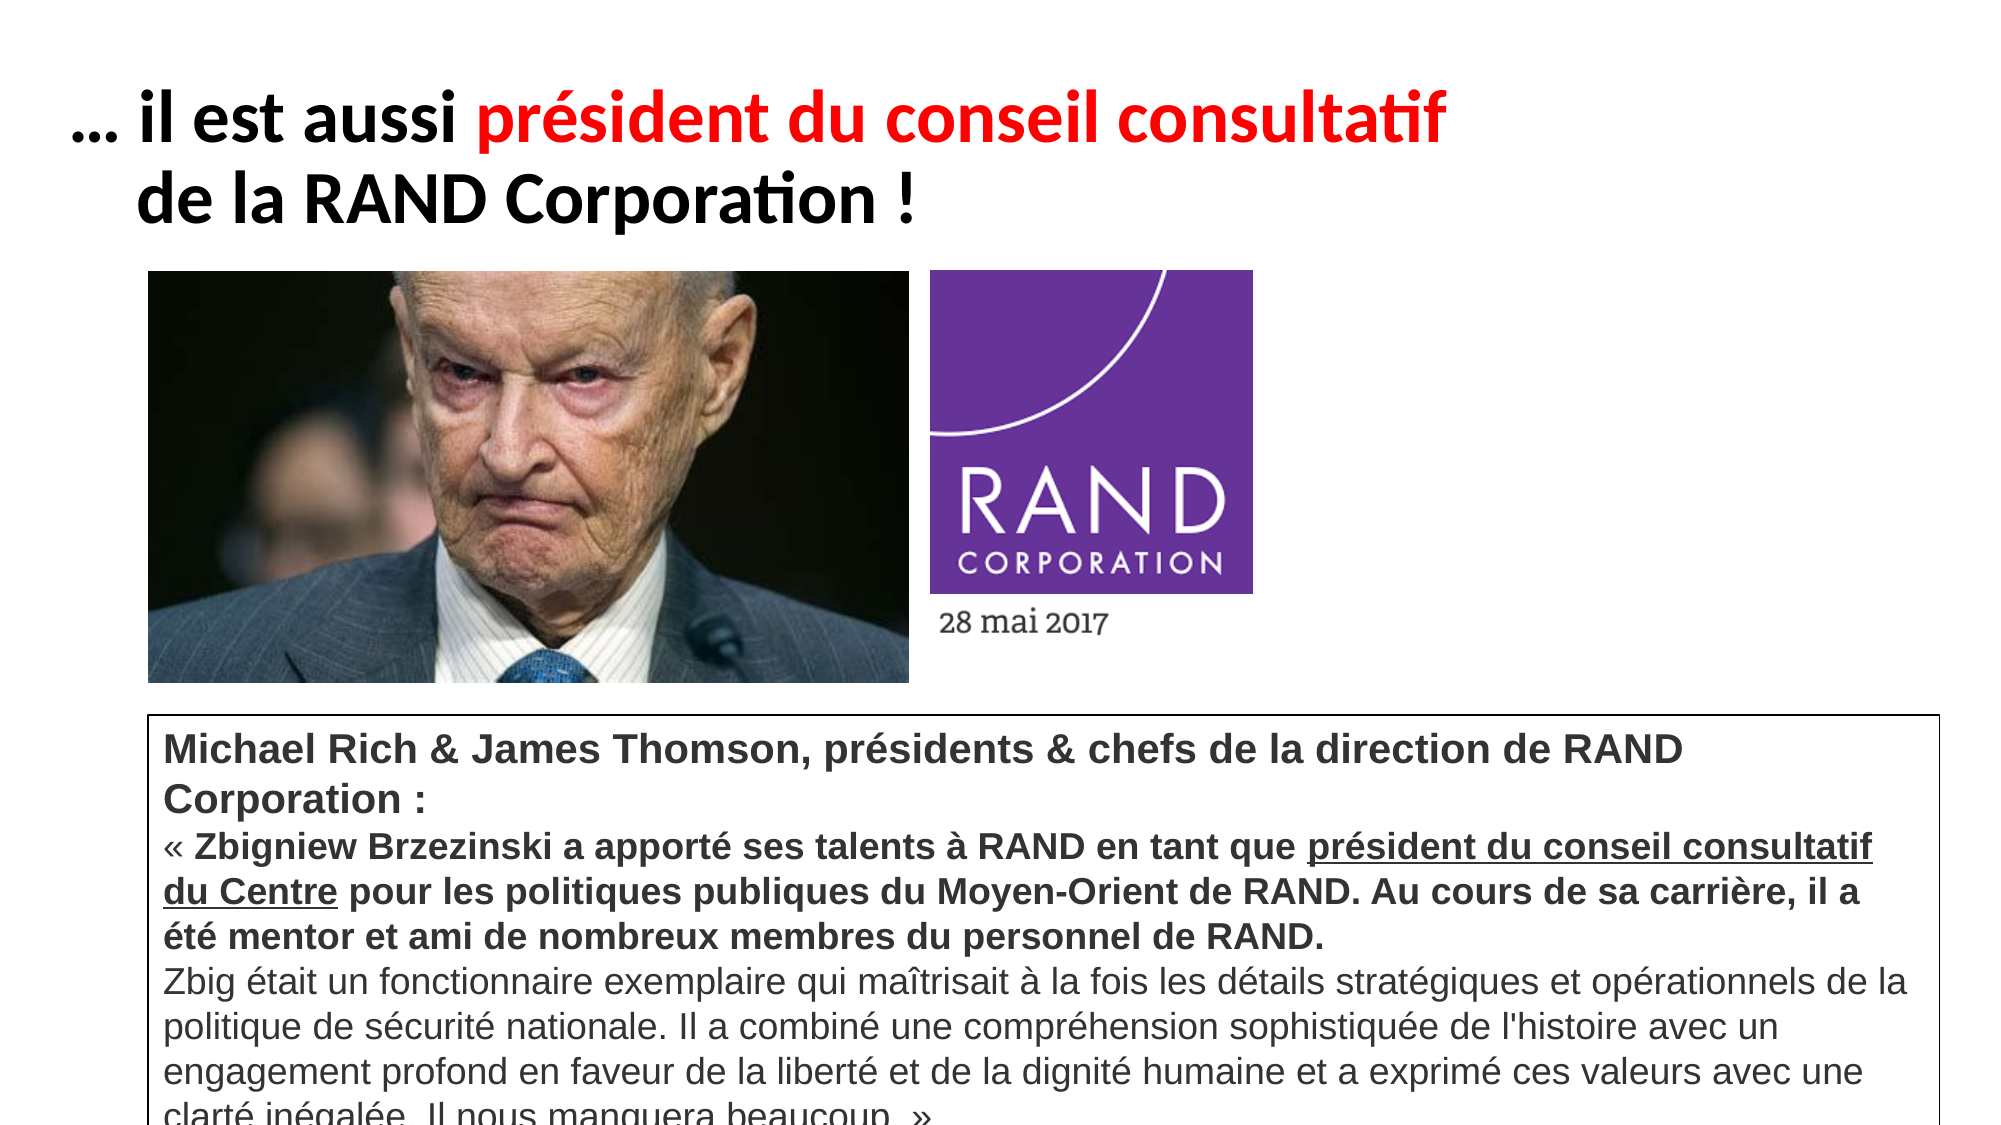

… il est aussi président du conseil consultatif
 de la RAND Corporation !
Michael Rich & James Thomson, présidents & chefs de la direction de RAND Corporation :
« Zbigniew Brzezinski a apporté ses talents à RAND en tant que président du conseil consultatif du Centre pour les politiques publiques du Moyen-Orient de RAND. Au cours de sa carrière, il a été mentor et ami de nombreux membres du personnel de RAND.
Zbig était un fonctionnaire exemplaire qui maîtrisait à la fois les détails stratégiques et opérationnels de la politique de sécurité nationale. Il a combiné une compréhension sophistiquée de l'histoire avec un engagement profond en faveur de la liberté et de la dignité humaine et a exprimé ces valeurs avec une clarté inégalée. Il nous manquera beaucoup. »